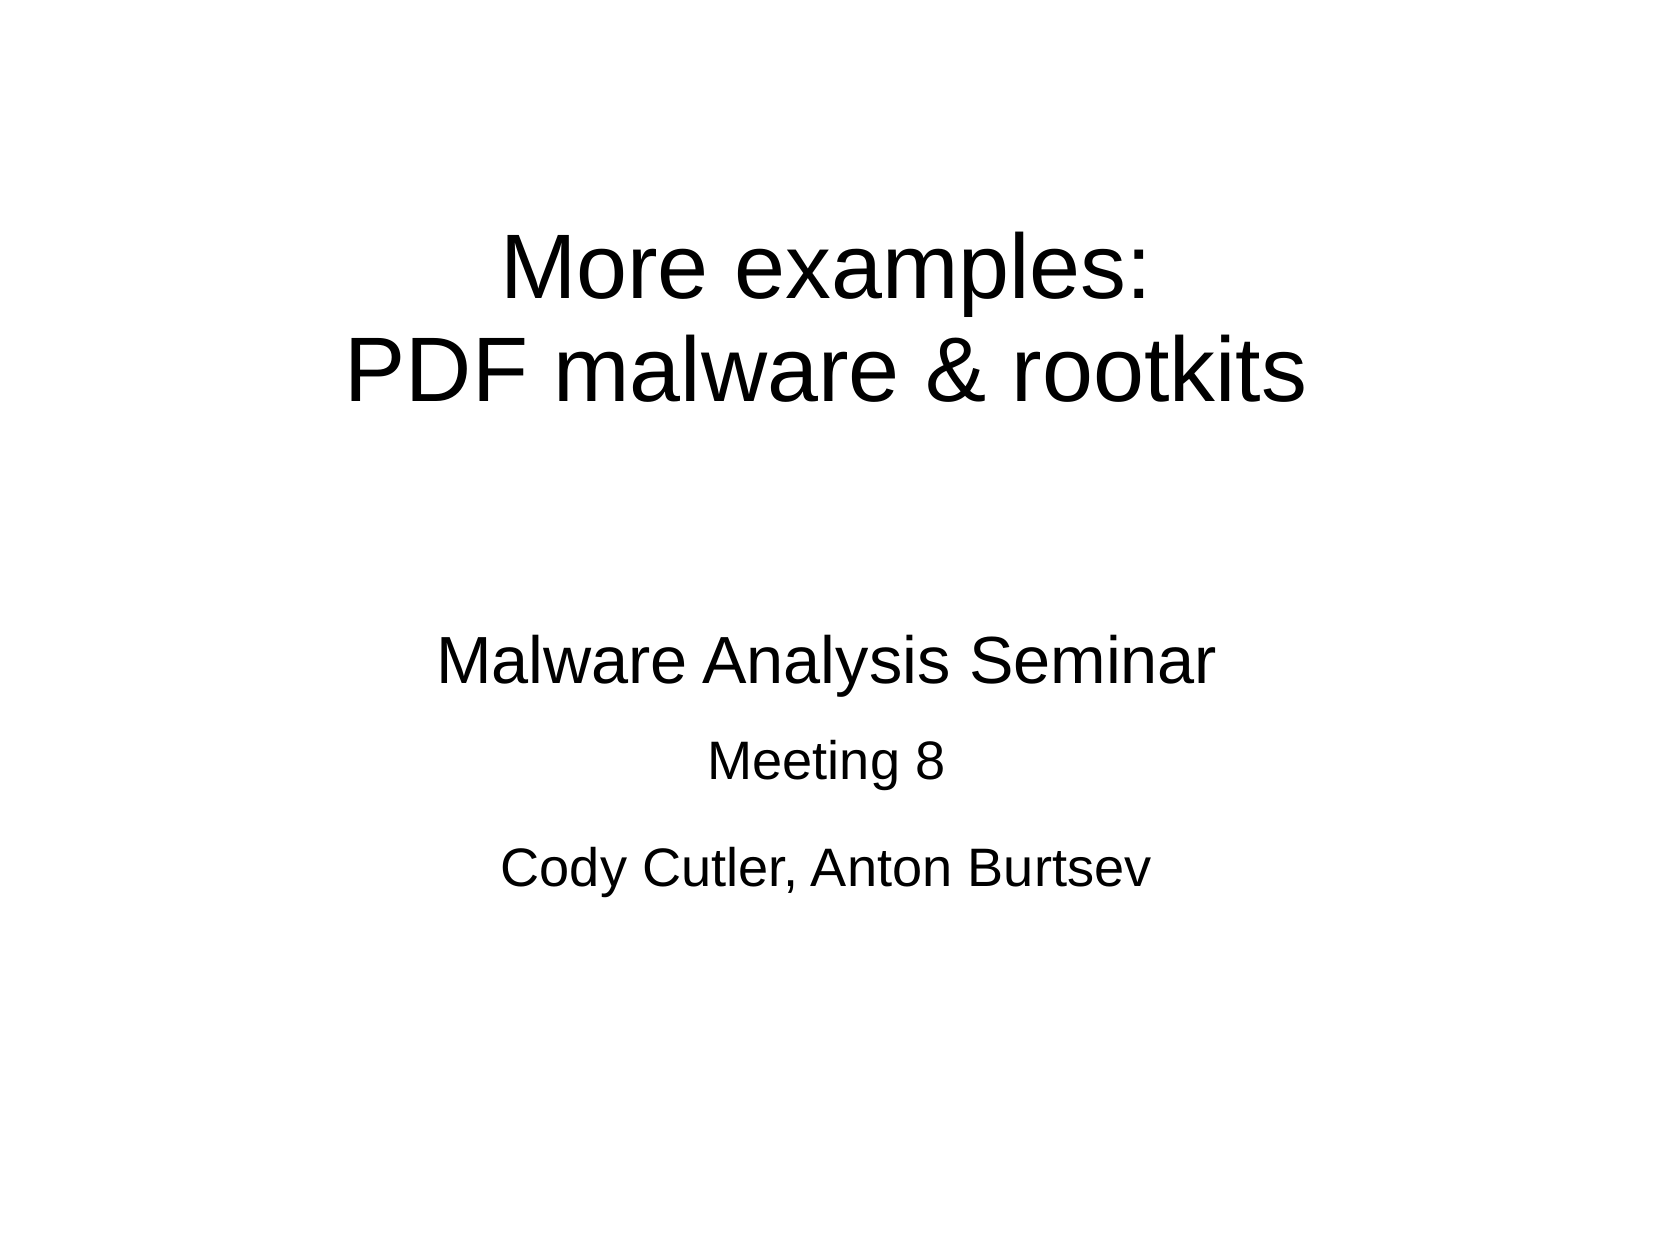

# More examples: PDF malware & rootkits
Malware Analysis Seminar
Meeting 8
Cody Cutler, Anton Burtsev